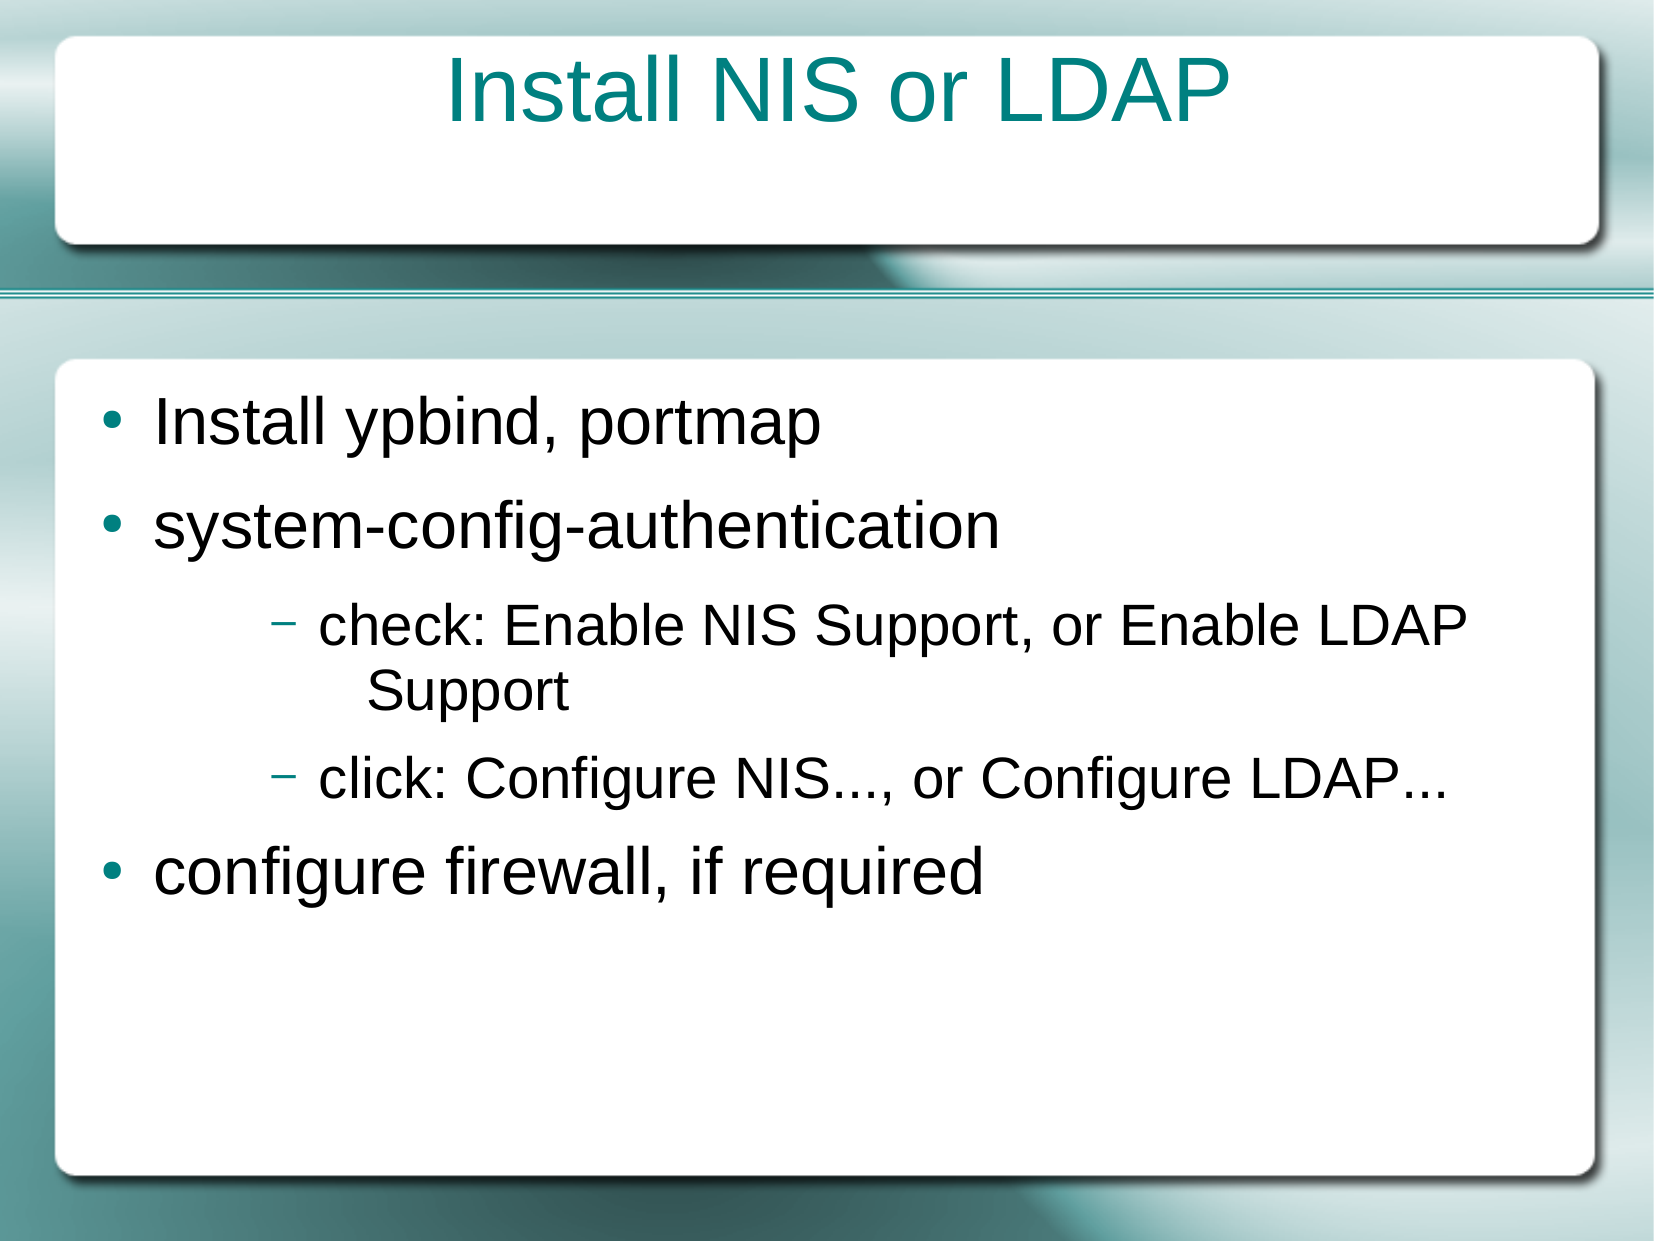

# Install NIS or LDAP
Install ypbind, portmap
system-config-authentication
check: Enable NIS Support, or Enable LDAP Support
click: Configure NIS..., or Configure LDAP...
configure firewall, if required